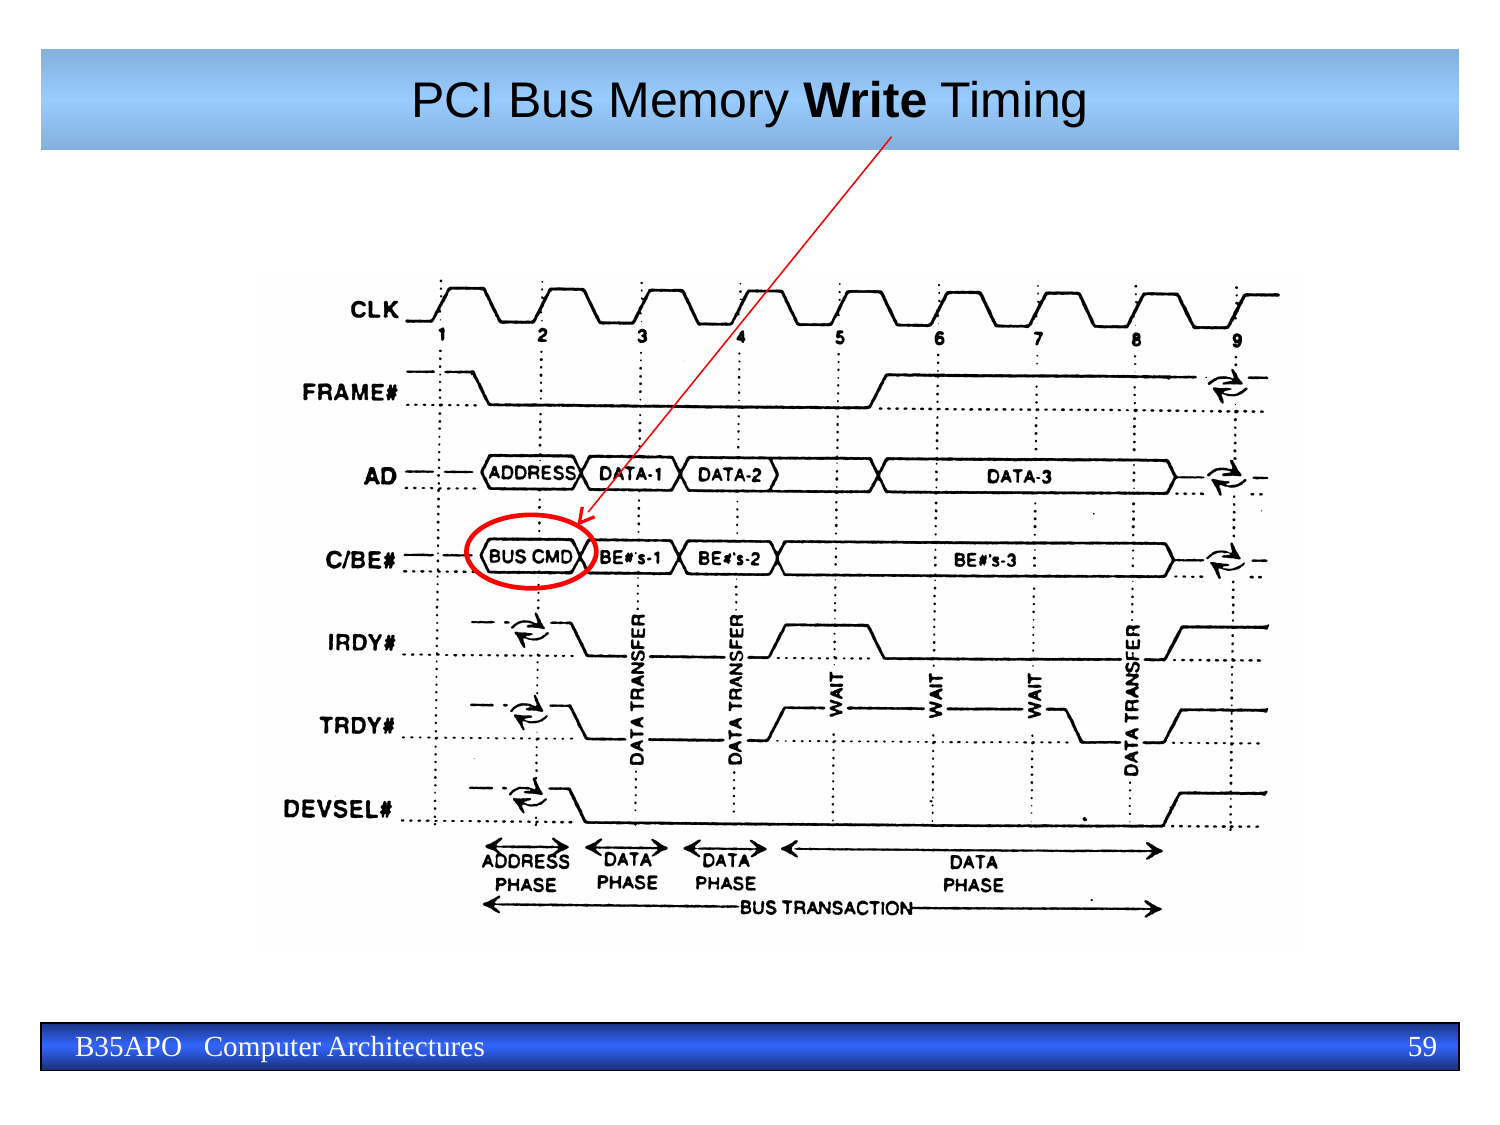

# PCI Bus Memory Write Timing
B35APO Computer Architectures
59